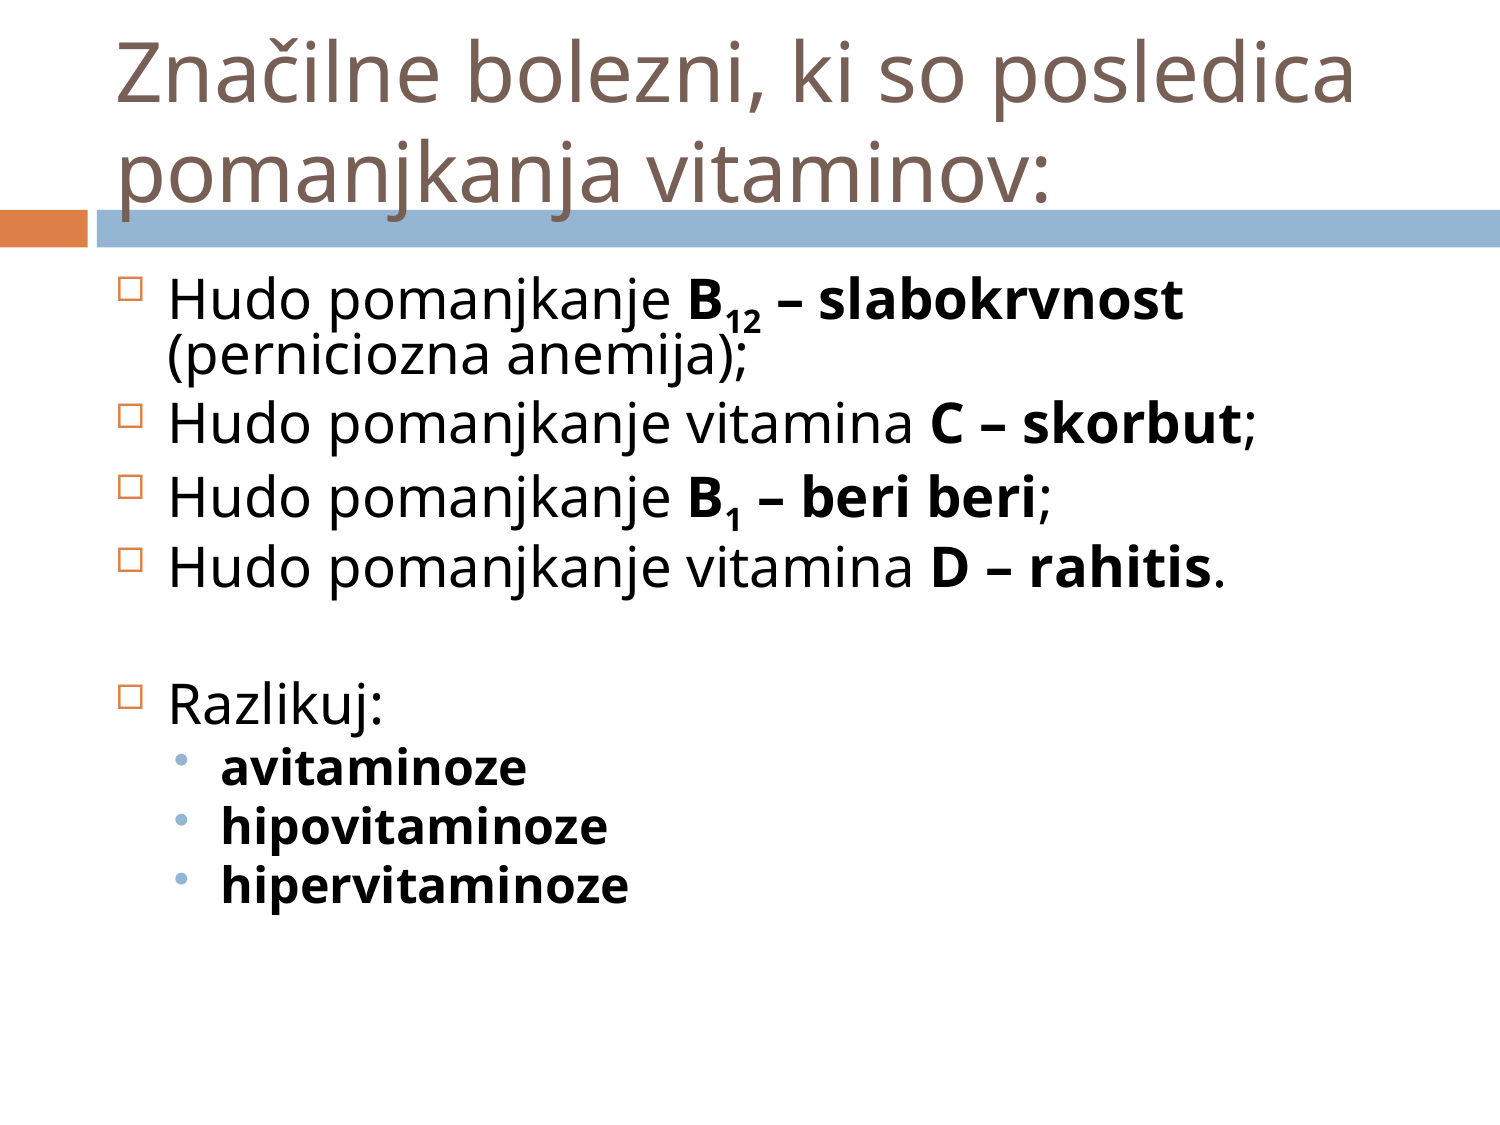

# Značilne bolezni, ki so posledica pomanjkanja vitaminov:
Hudo pomanjkanje B12 – slabokrvnost (perniciozna anemija);
Hudo pomanjkanje vitamina C – skorbut;
Hudo pomanjkanje B1 – beri beri;
Hudo pomanjkanje vitamina D – rahitis.
Razlikuj:
avitaminoze
hipovitaminoze
hipervitaminoze